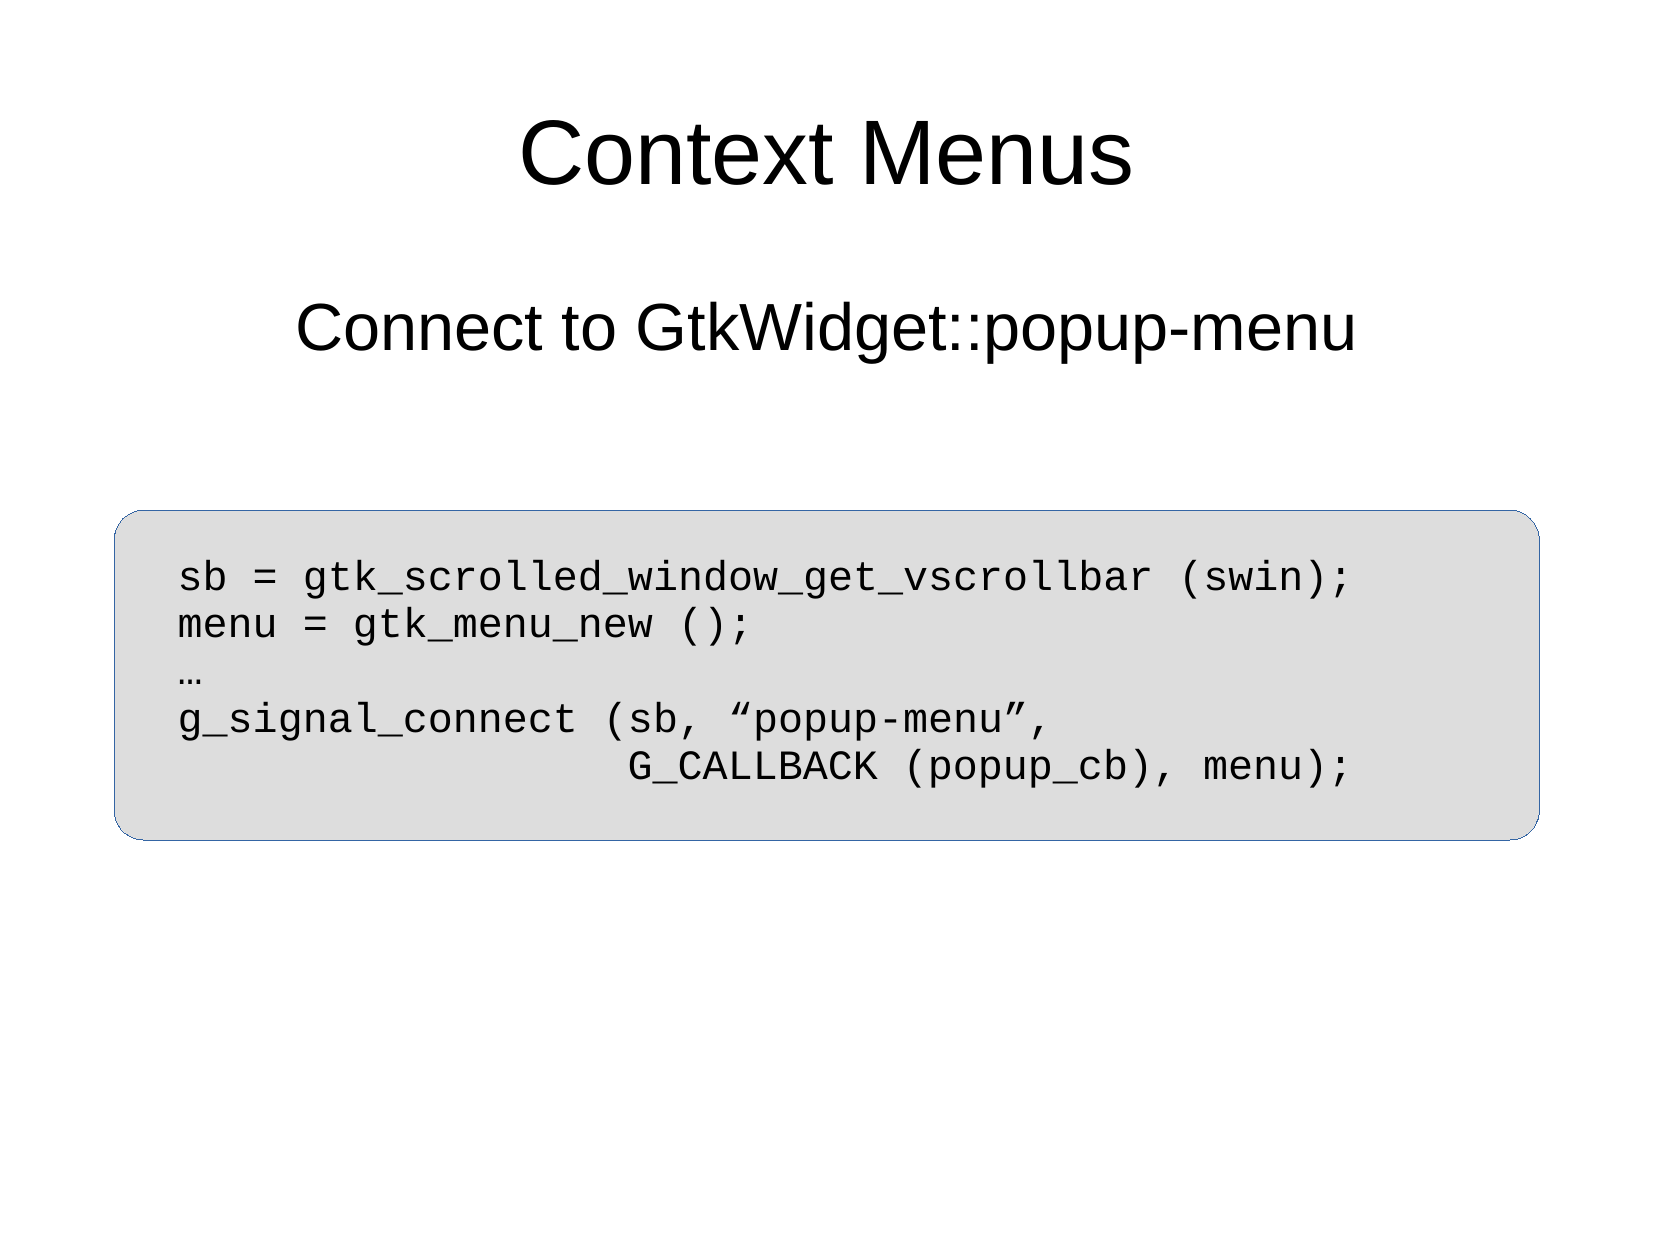

# Context Menus
Connect to GtkWidget::popup-menu
sb = gtk_scrolled_window_get_vscrollbar (swin);
menu = gtk_menu_new ();
…
g_signal_connect (sb, “popup-menu”,
 G_CALLBACK (popup_cb), menu);